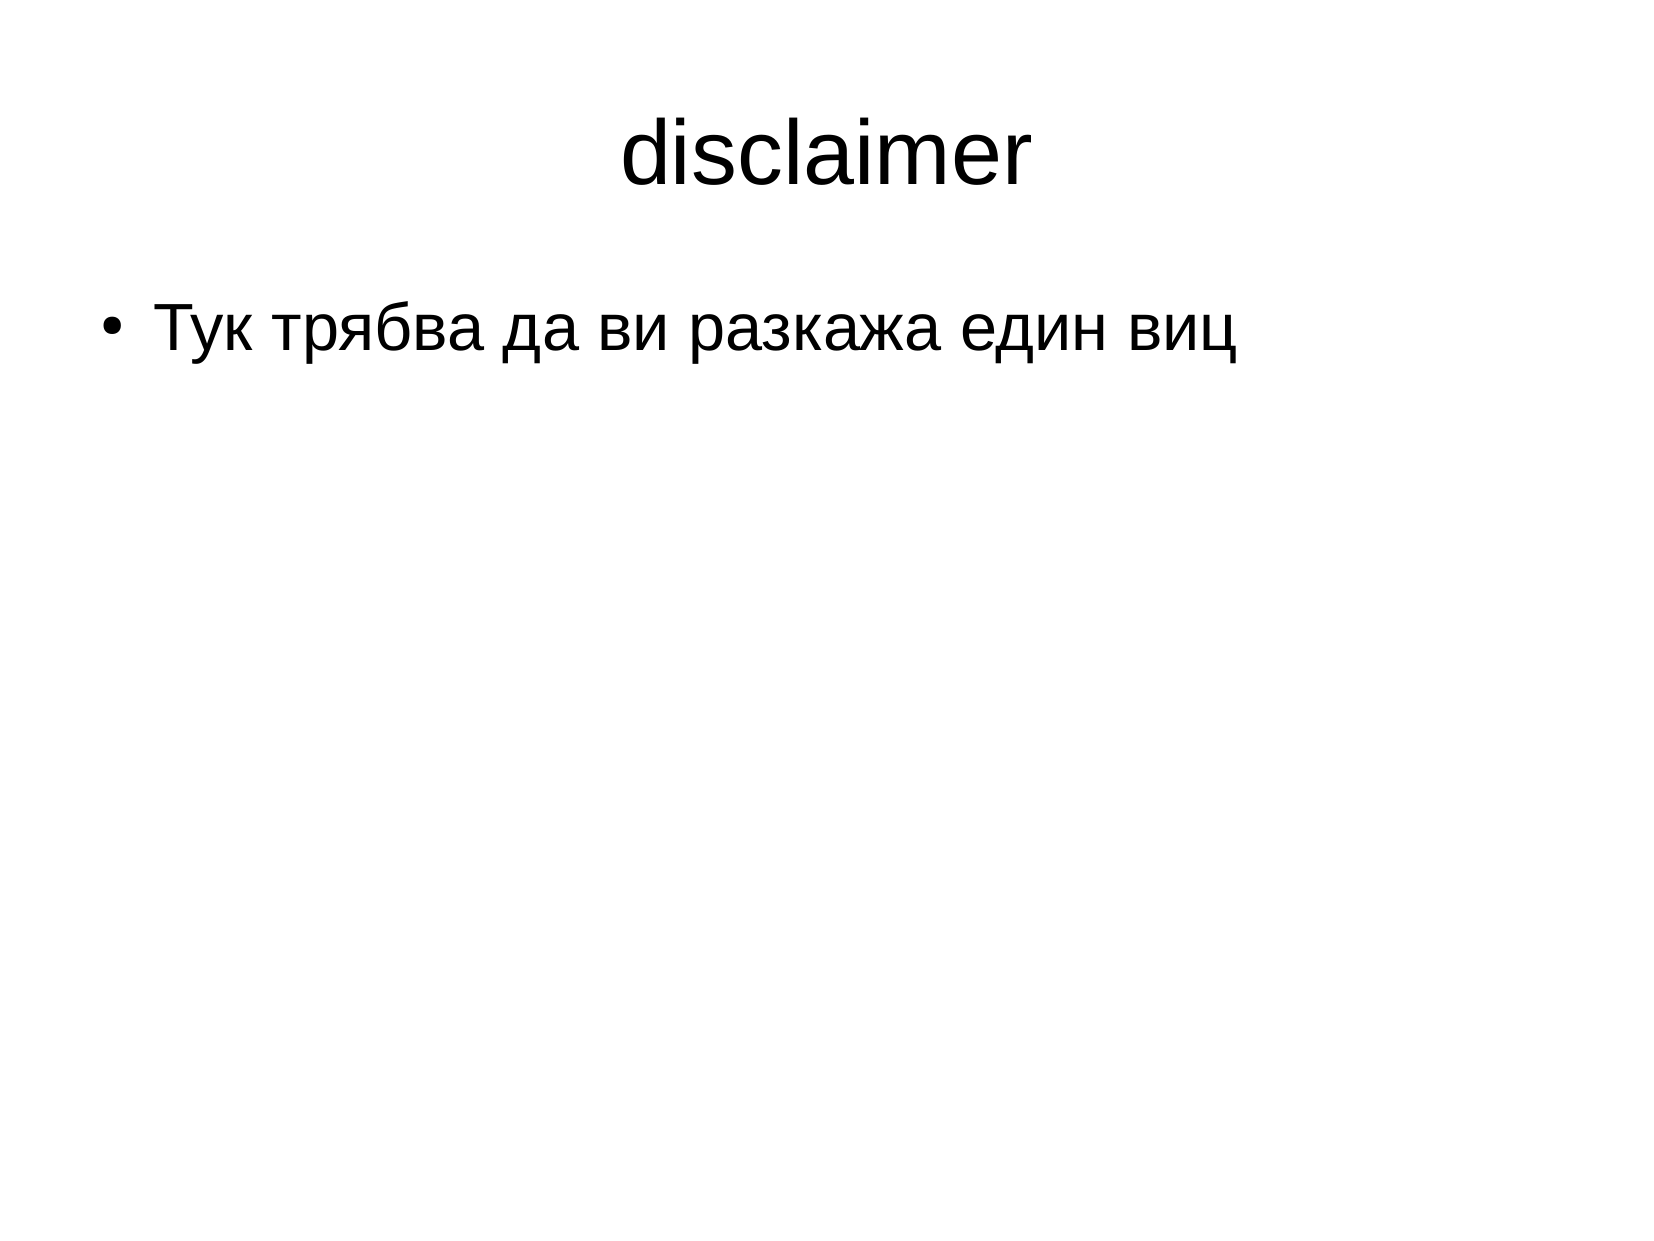

# disclaimer
Тук трябва да ви разкажа един виц